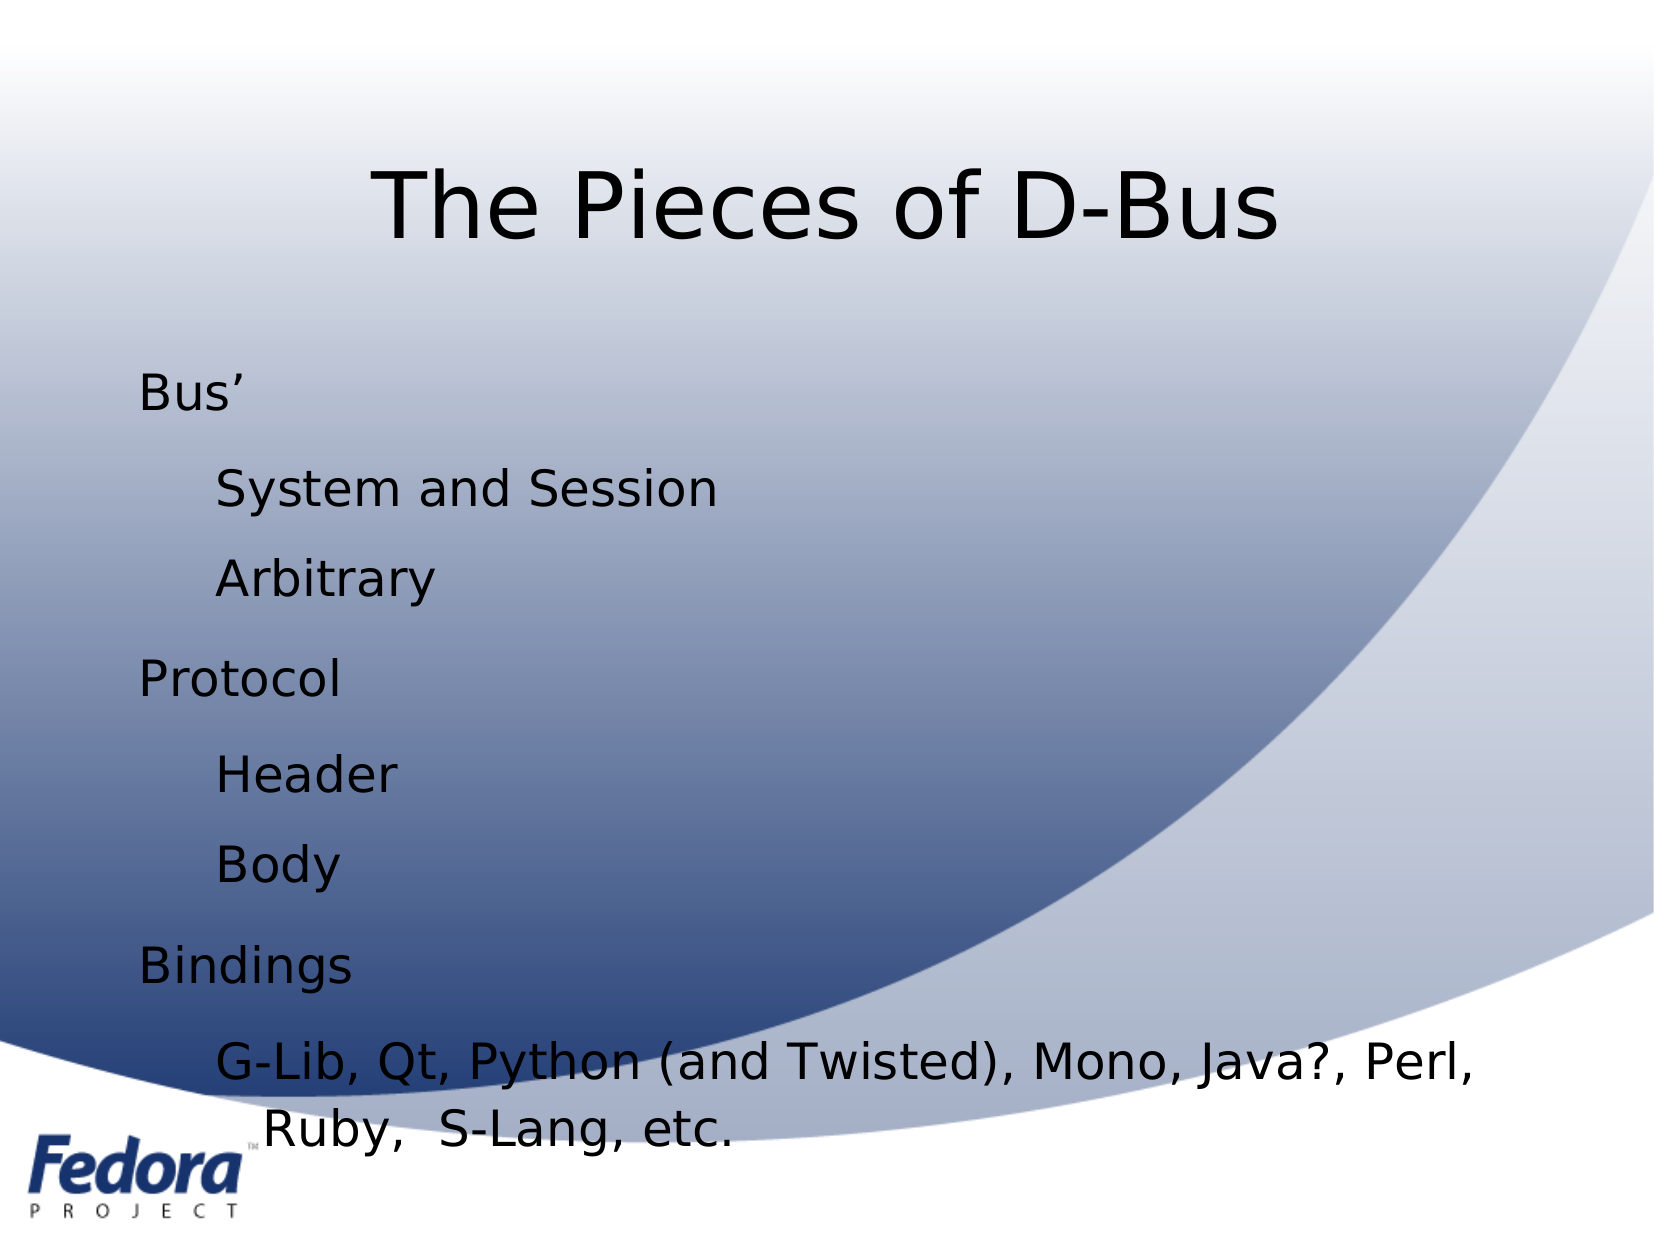

# The Pieces of D-Bus
Bus’
System and Session
Arbitrary
Protocol
Header
Body
Bindings
G-Lib, Qt, Python (and Twisted), Mono, Java?, Perl, Ruby, S-Lang, etc.